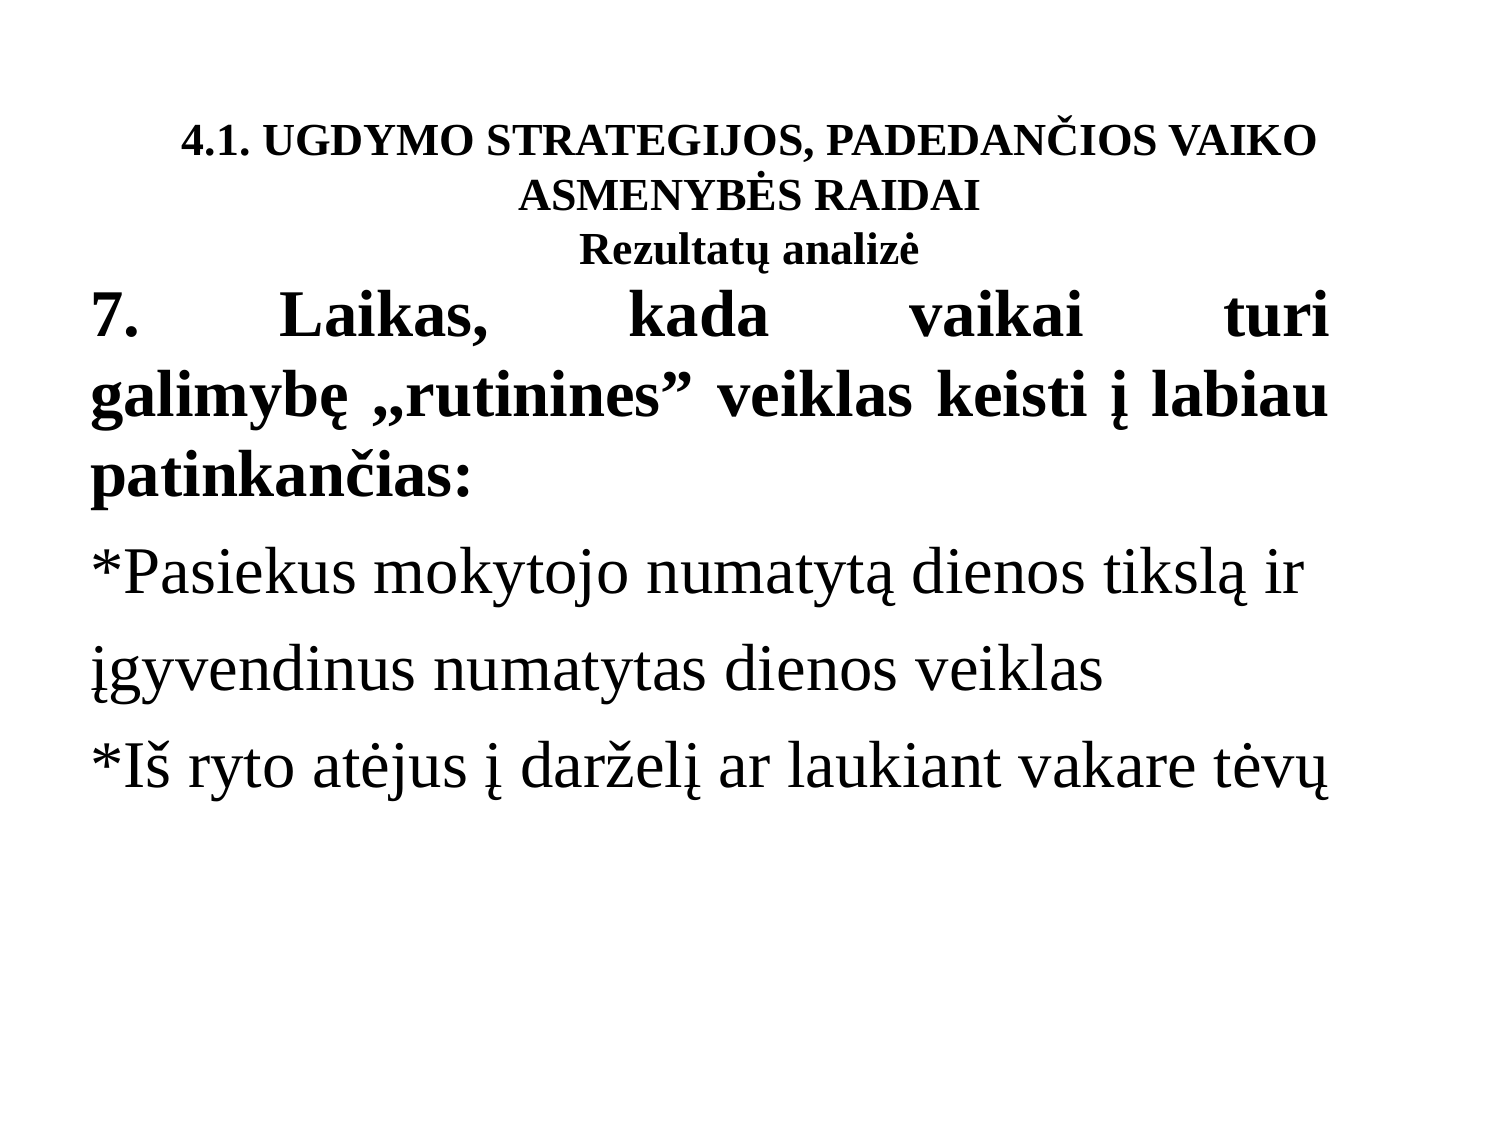

# 4.1. UGDYMO STRATEGIJOS, PADEDANČIOS VAIKO ASMENYBĖS RAIDAI Rezultatų analizė
7. Laikas, kada vaikai turi galimybę ,,rutinines” veiklas keisti į labiau patinkančias:
*Pasiekus mokytojo numatytą dienos tikslą ir
įgyvendinus numatytas dienos veiklas
*Iš ryto atėjus į darželį ar laukiant vakare tėvų